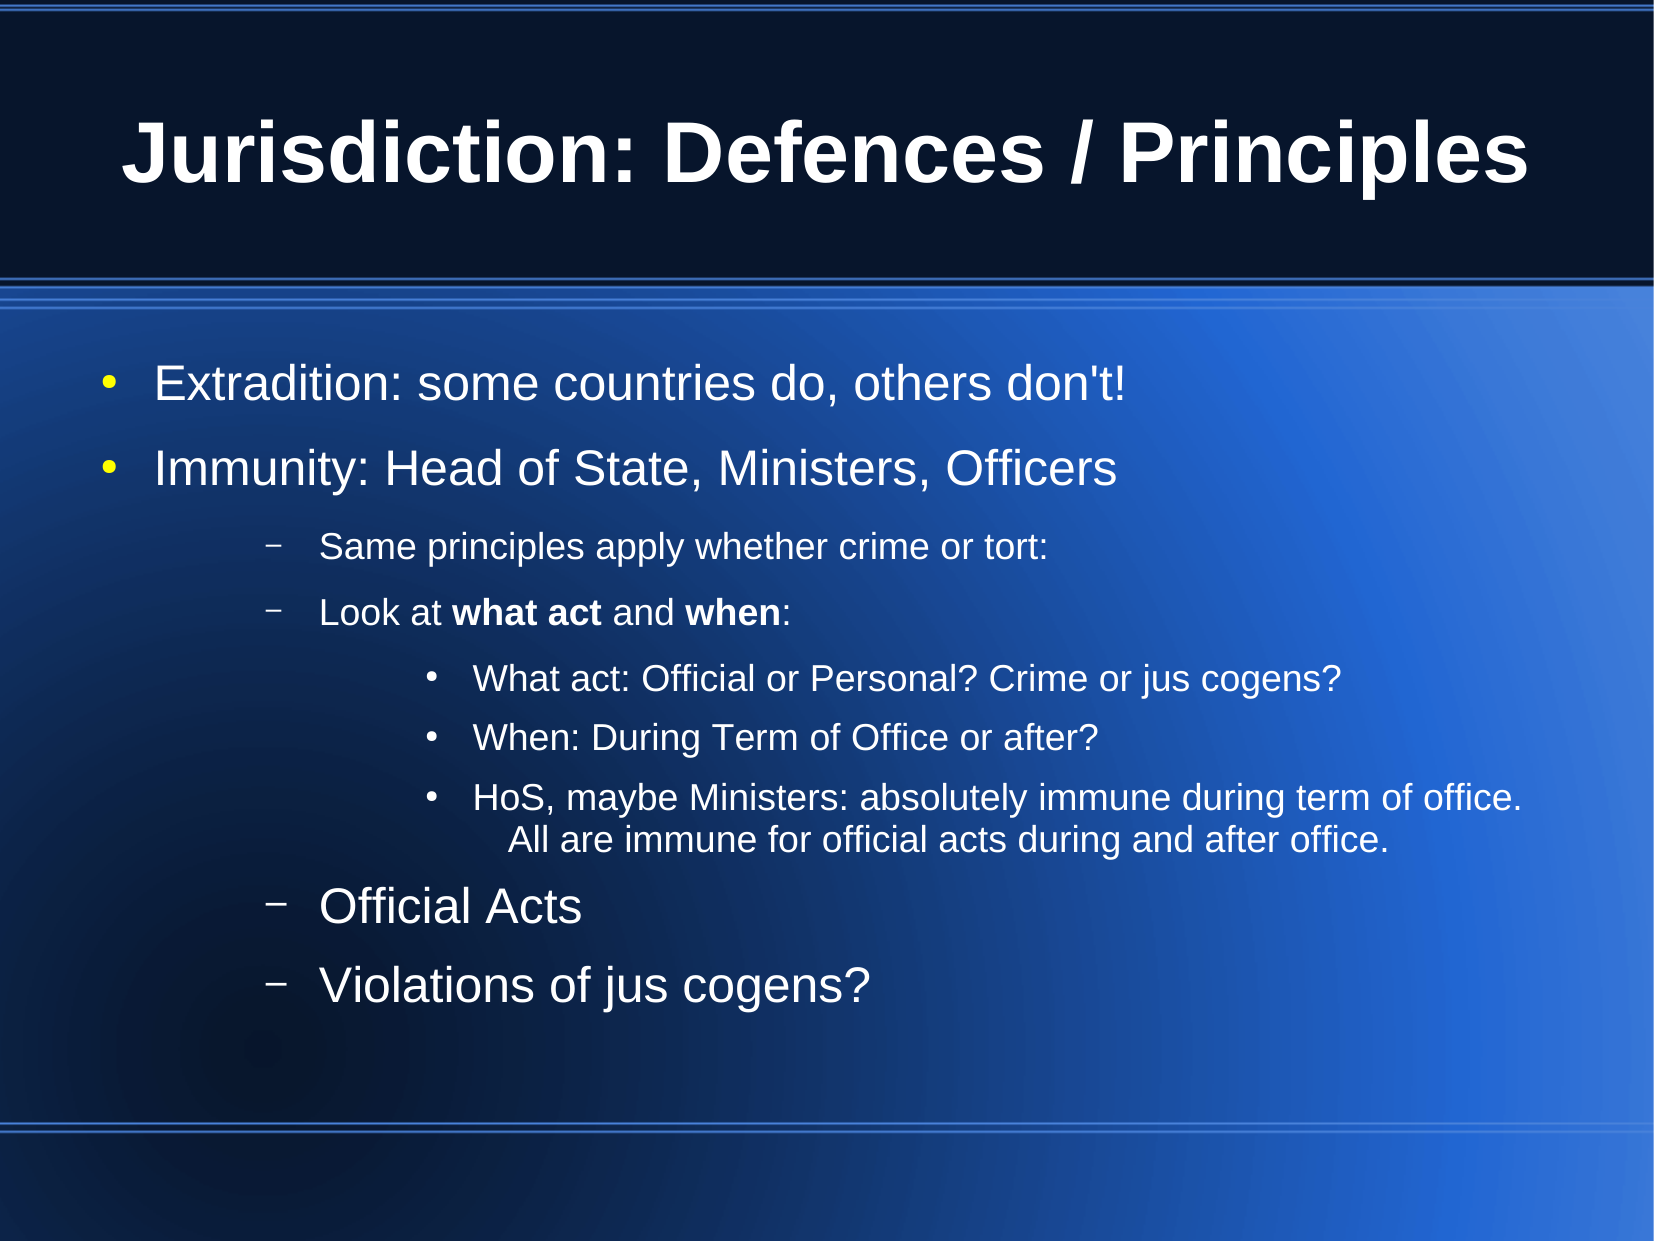

# Jurisdiction: Defences / Principles
Extradition: some countries do, others don't!
Immunity: Head of State, Ministers, Officers
Same principles apply whether crime or tort:
Look at what act and when:
What act: Official or Personal? Crime or jus cogens?
When: During Term of Office or after?
HoS, maybe Ministers: absolutely immune during term of office. All are immune for official acts during and after office.
Official Acts
Violations of jus cogens?